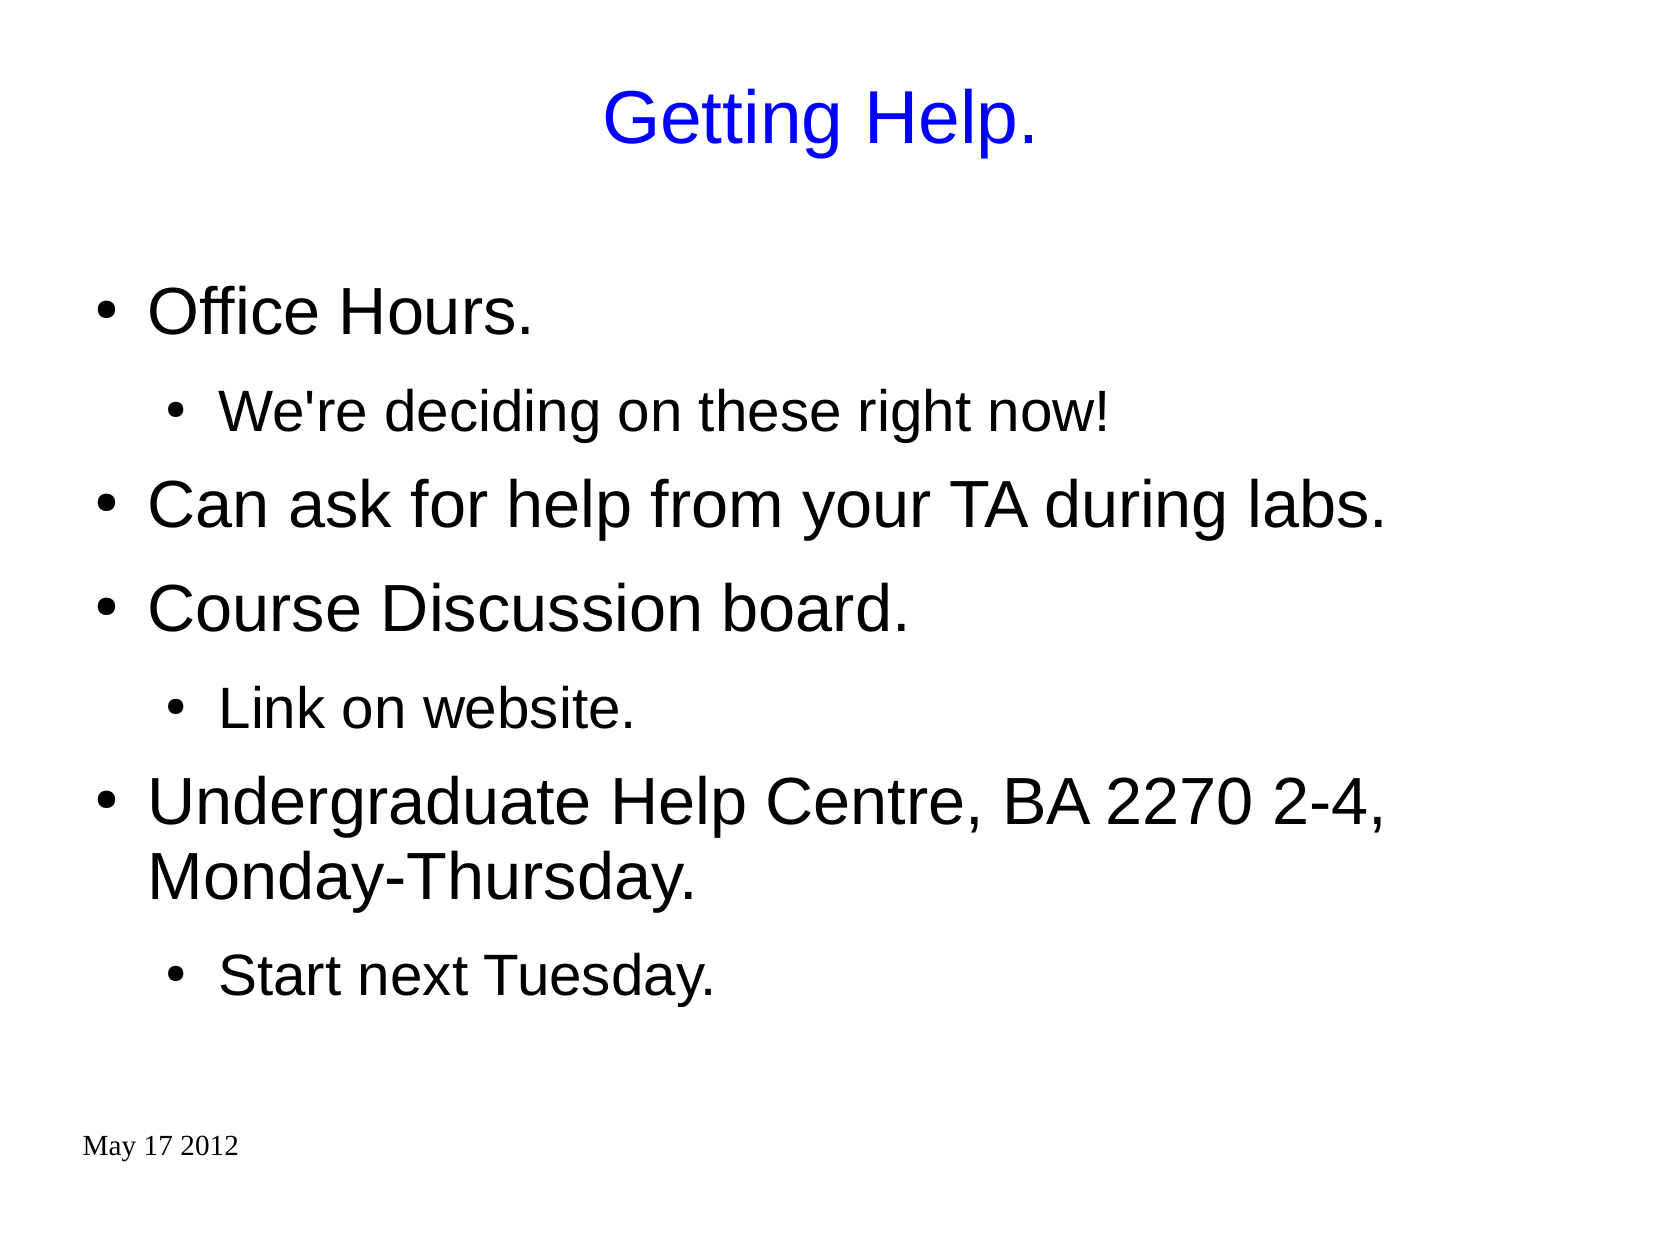

# Getting Help.
Office Hours.
We're deciding on these right now!
Can ask for help from your TA during labs.
Course Discussion board.
Link on website.
Undergraduate Help Centre, BA 2270 2-4, Monday-Thursday.
Start next Tuesday.
May 17 2012